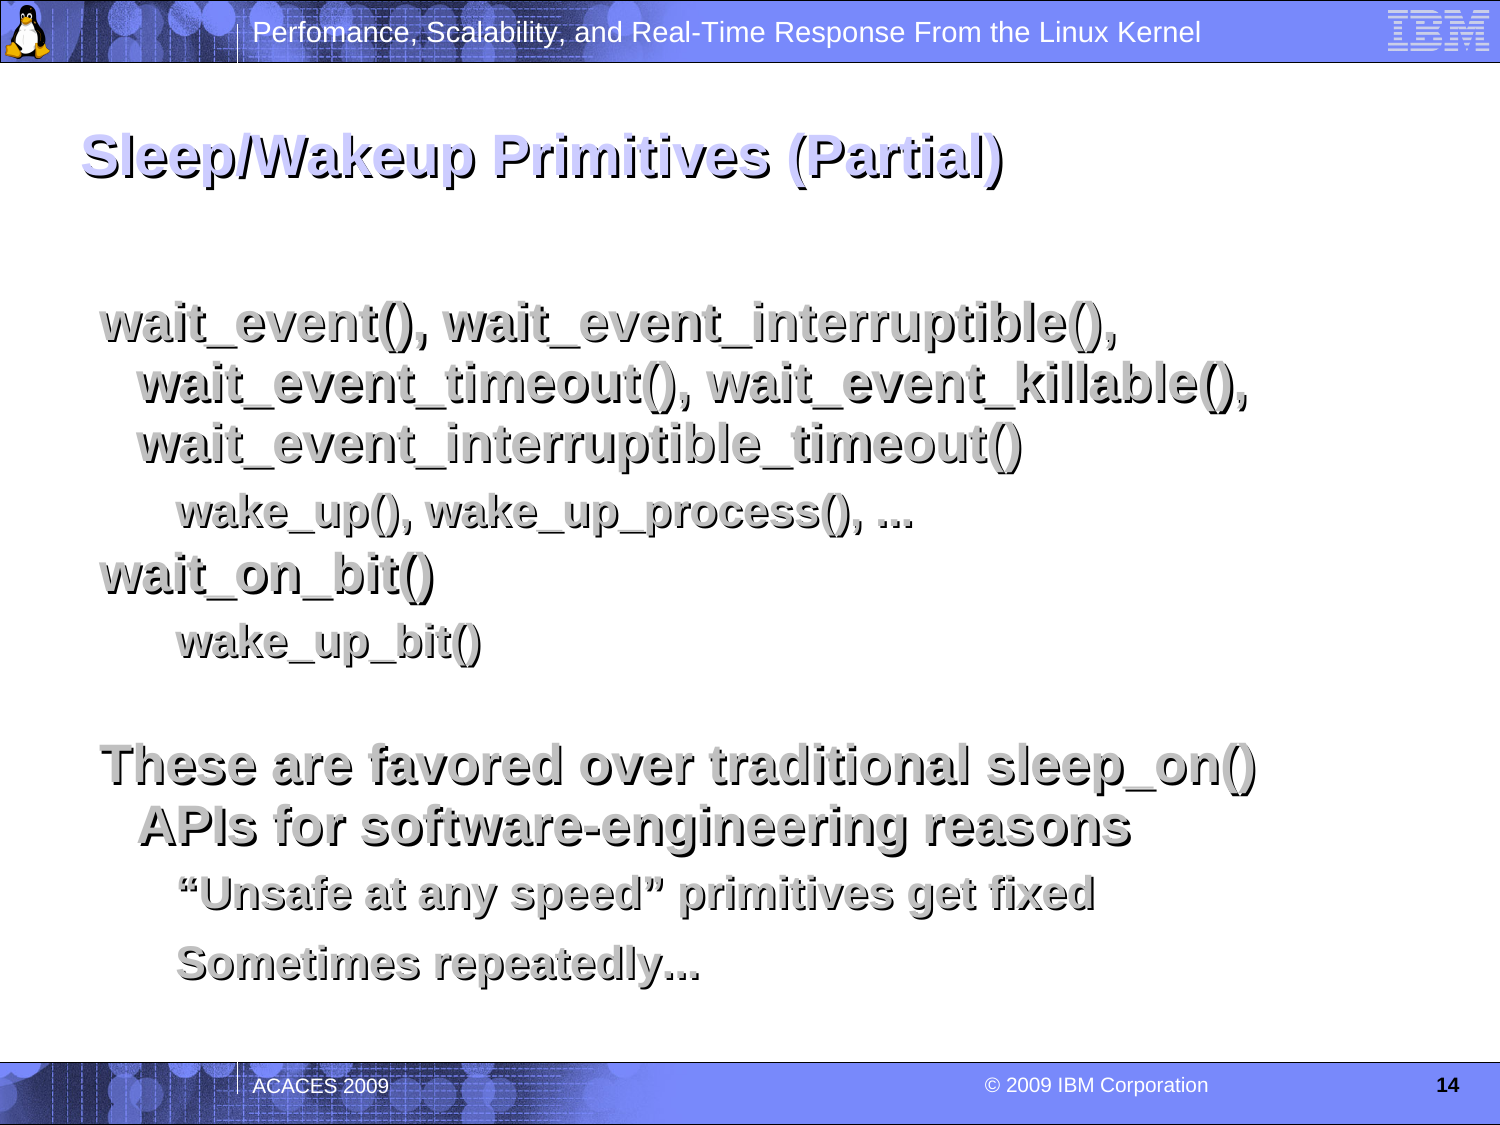

# Sleep/Wakeup Primitives (Partial)
wait_event(), wait_event_interruptible(), wait_event_timeout(), wait_event_killable(), wait_event_interruptible_timeout()
wake_up(), wake_up_process(), ...
wait_on_bit()
wake_up_bit()
These are favored over traditional sleep_on() APIs for software-engineering reasons
“Unsafe at any speed” primitives get fixed
Sometimes repeatedly...
14